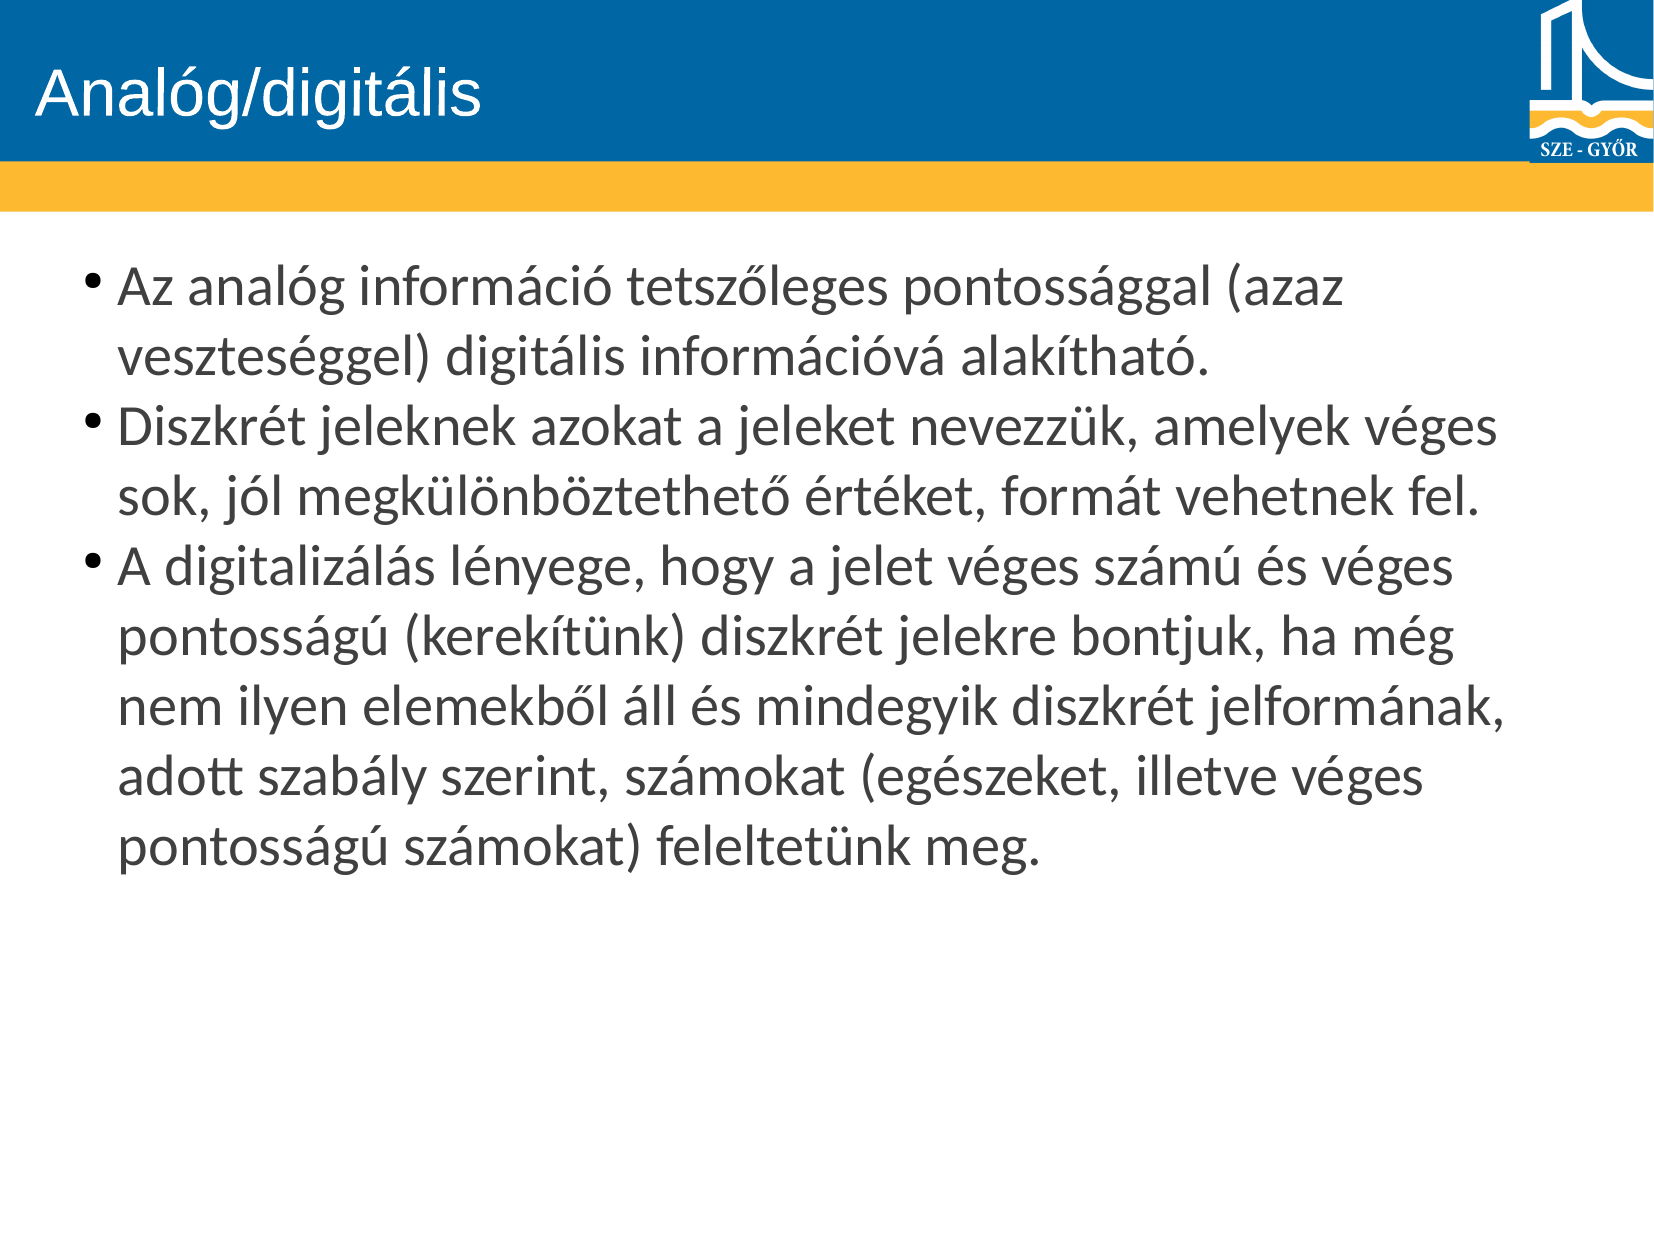

Analóg/digitális
Az analóg információ tetszőleges pontossággal (azaz veszteséggel) digitális információvá alakítható.
Diszkrét jeleknek azokat a jeleket nevezzük, amelyek véges sok, jól megkülönböztethető értéket, formát vehetnek fel.
A digitalizálás lényege, hogy a jelet véges számú és véges pontosságú (kerekítünk) diszkrét jelekre bontjuk, ha még nem ilyen elemekből áll és mindegyik diszkrét jelformának, adott szabály szerint, számokat (egészeket, illetve véges pontosságú számokat) feleltetünk meg.